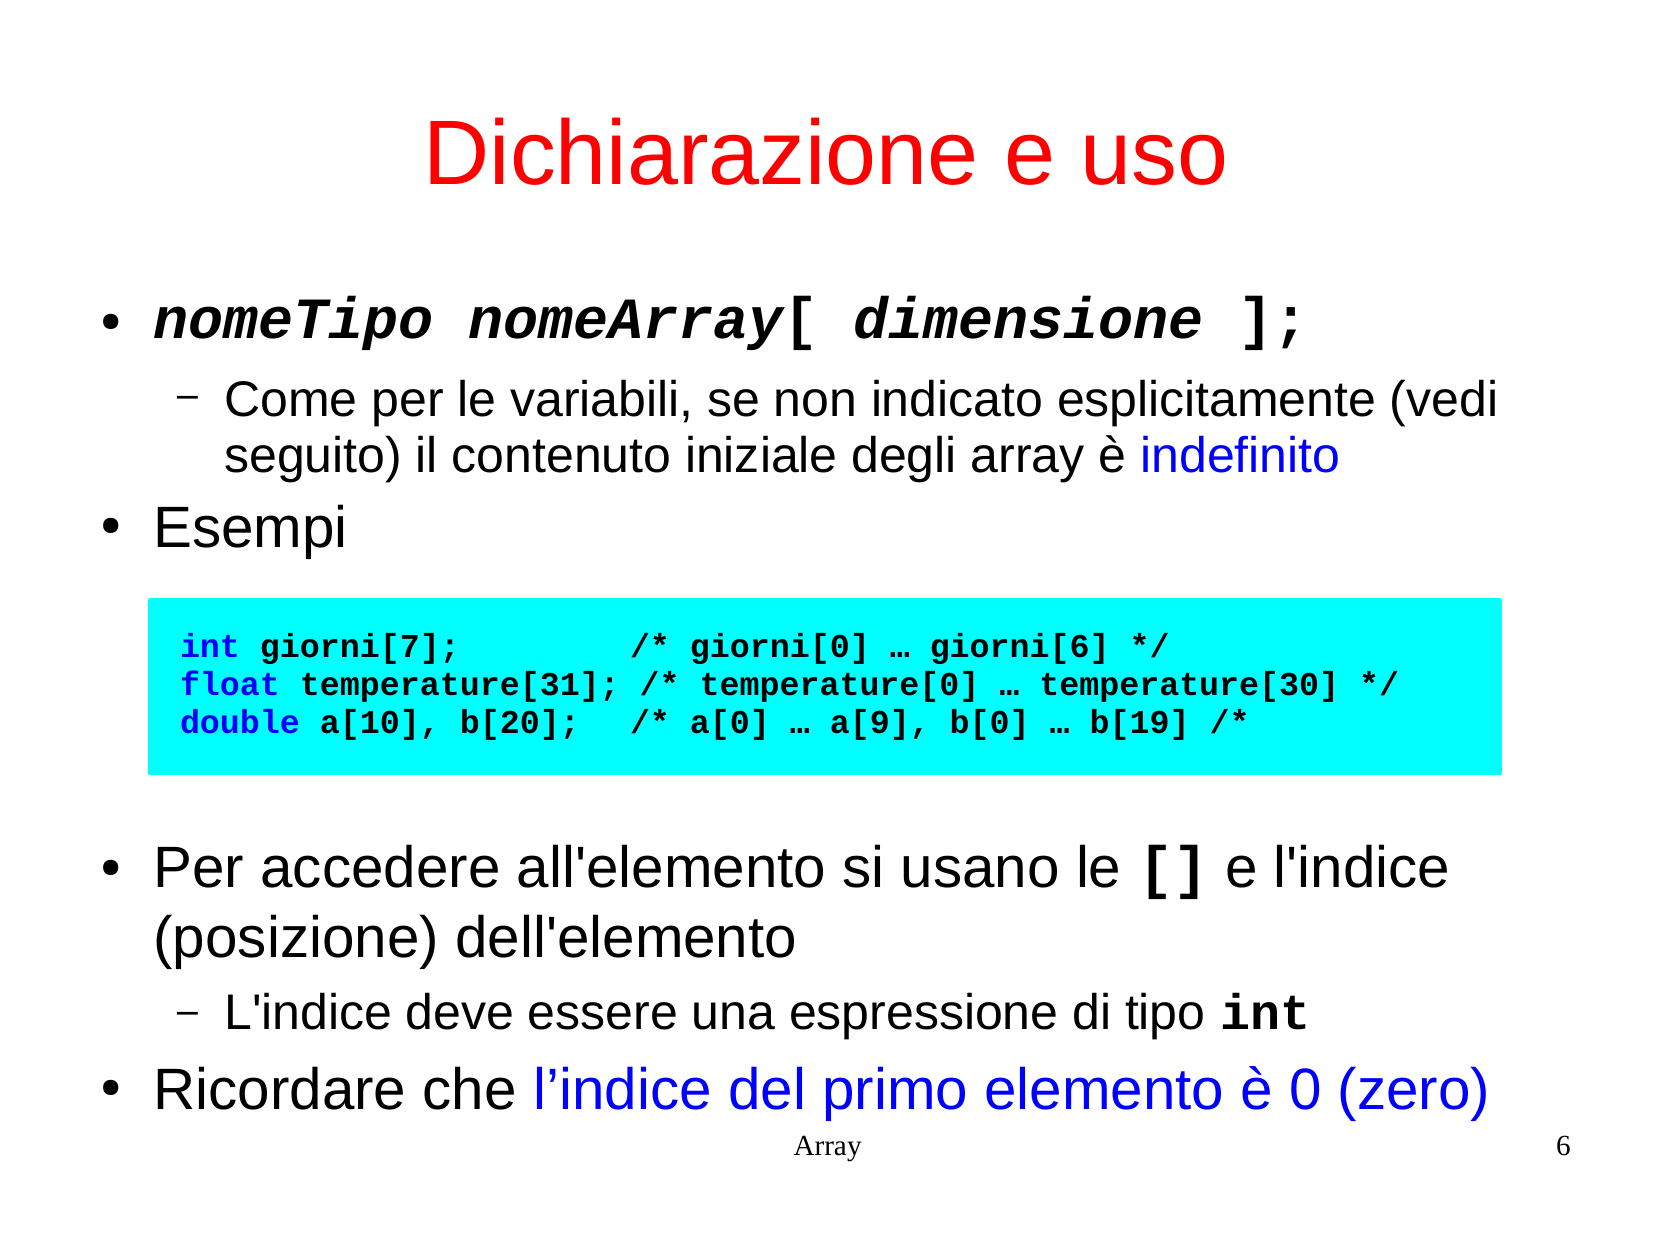

# Dichiarazione e uso
nomeTipo nomeArray[ dimensione ];
Come per le variabili, se non indicato esplicitamente (vedi seguito) il contenuto iniziale degli array è indefinito
Esempi
Per accedere all'elemento si usano le [] e l'indice (posizione) dell'elemento
L'indice deve essere una espressione di tipo int
Ricordare che l’indice del primo elemento è 0 (zero)
int giorni[7]; 		/* giorni[0] … giorni[6] */
float temperature[31]; /* temperature[0] … temperature[30] */
double a[10], b[20]; 	/* a[0] … a[9], b[0] … b[19] /*
Array
6